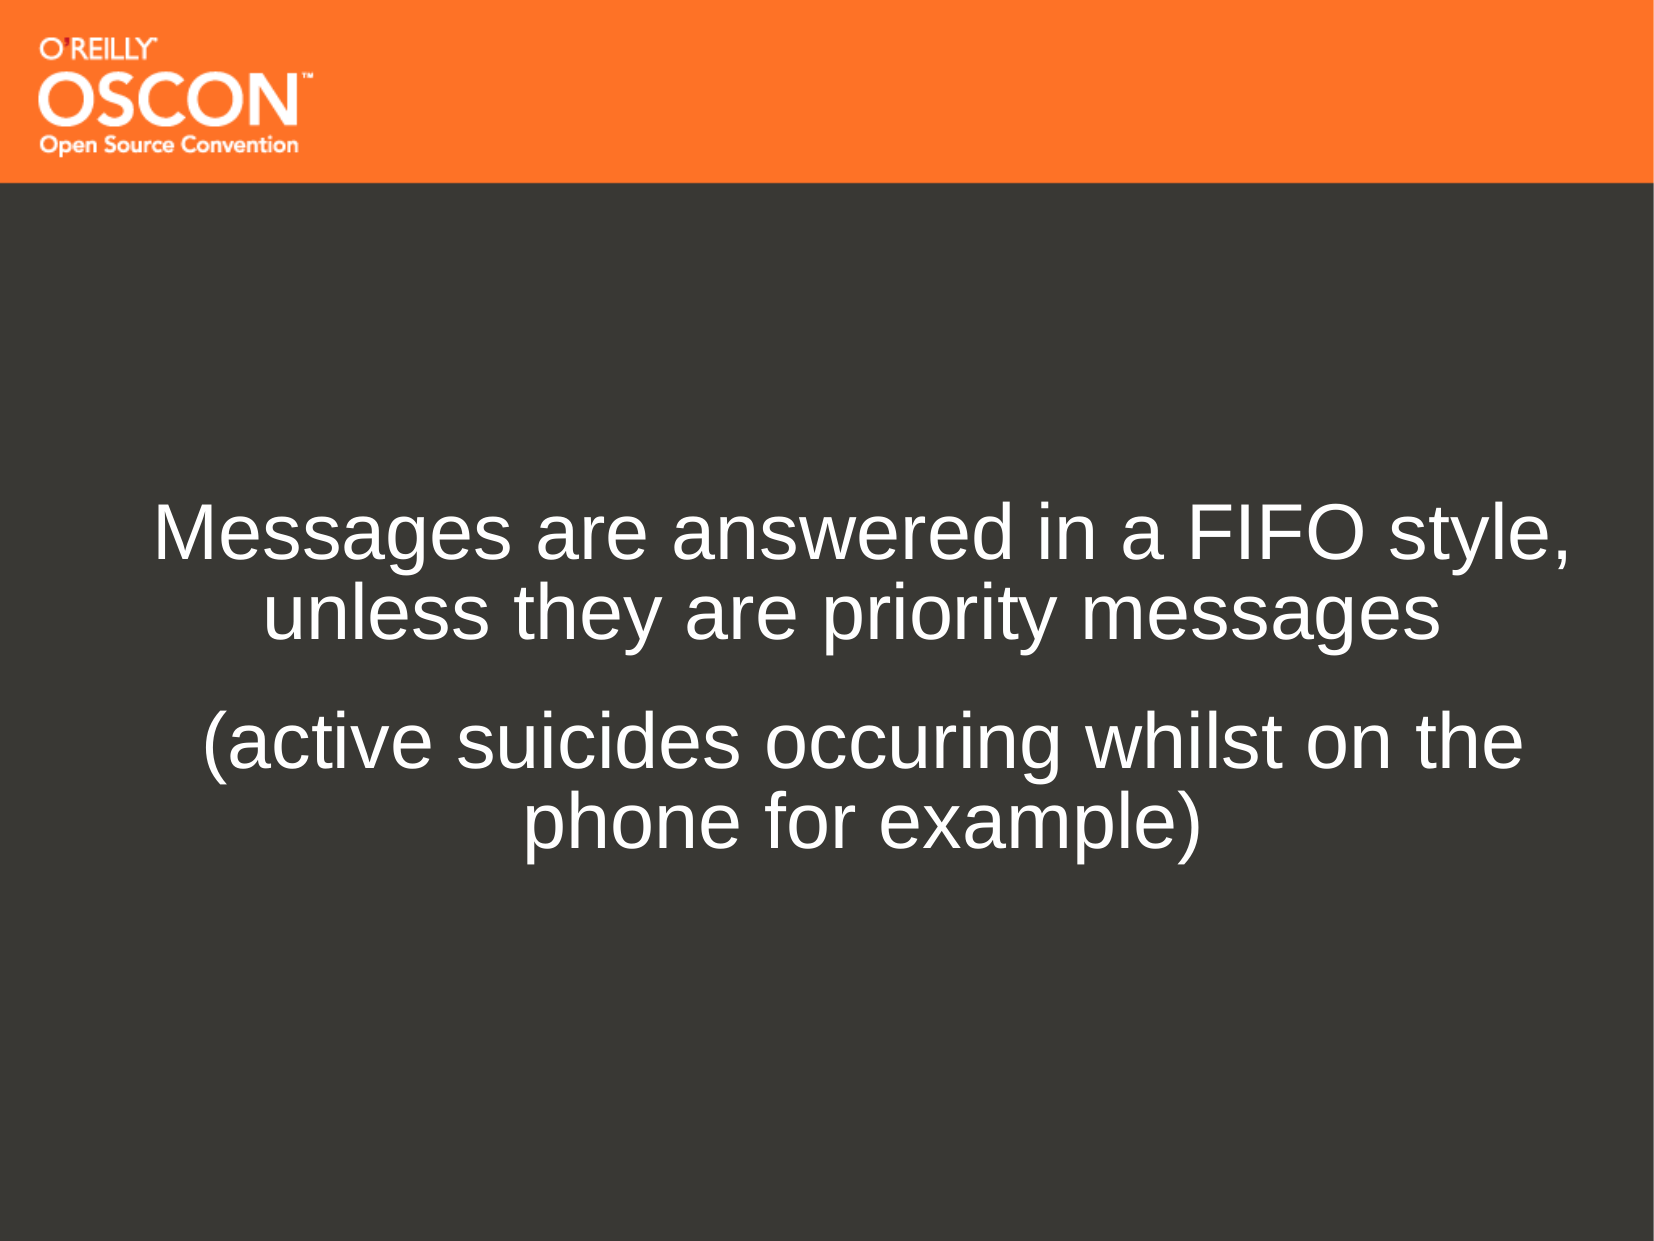

#
Messages are answered in a FIFO style, unless they are priority messages
(active suicides occuring whilst on the phone for example)